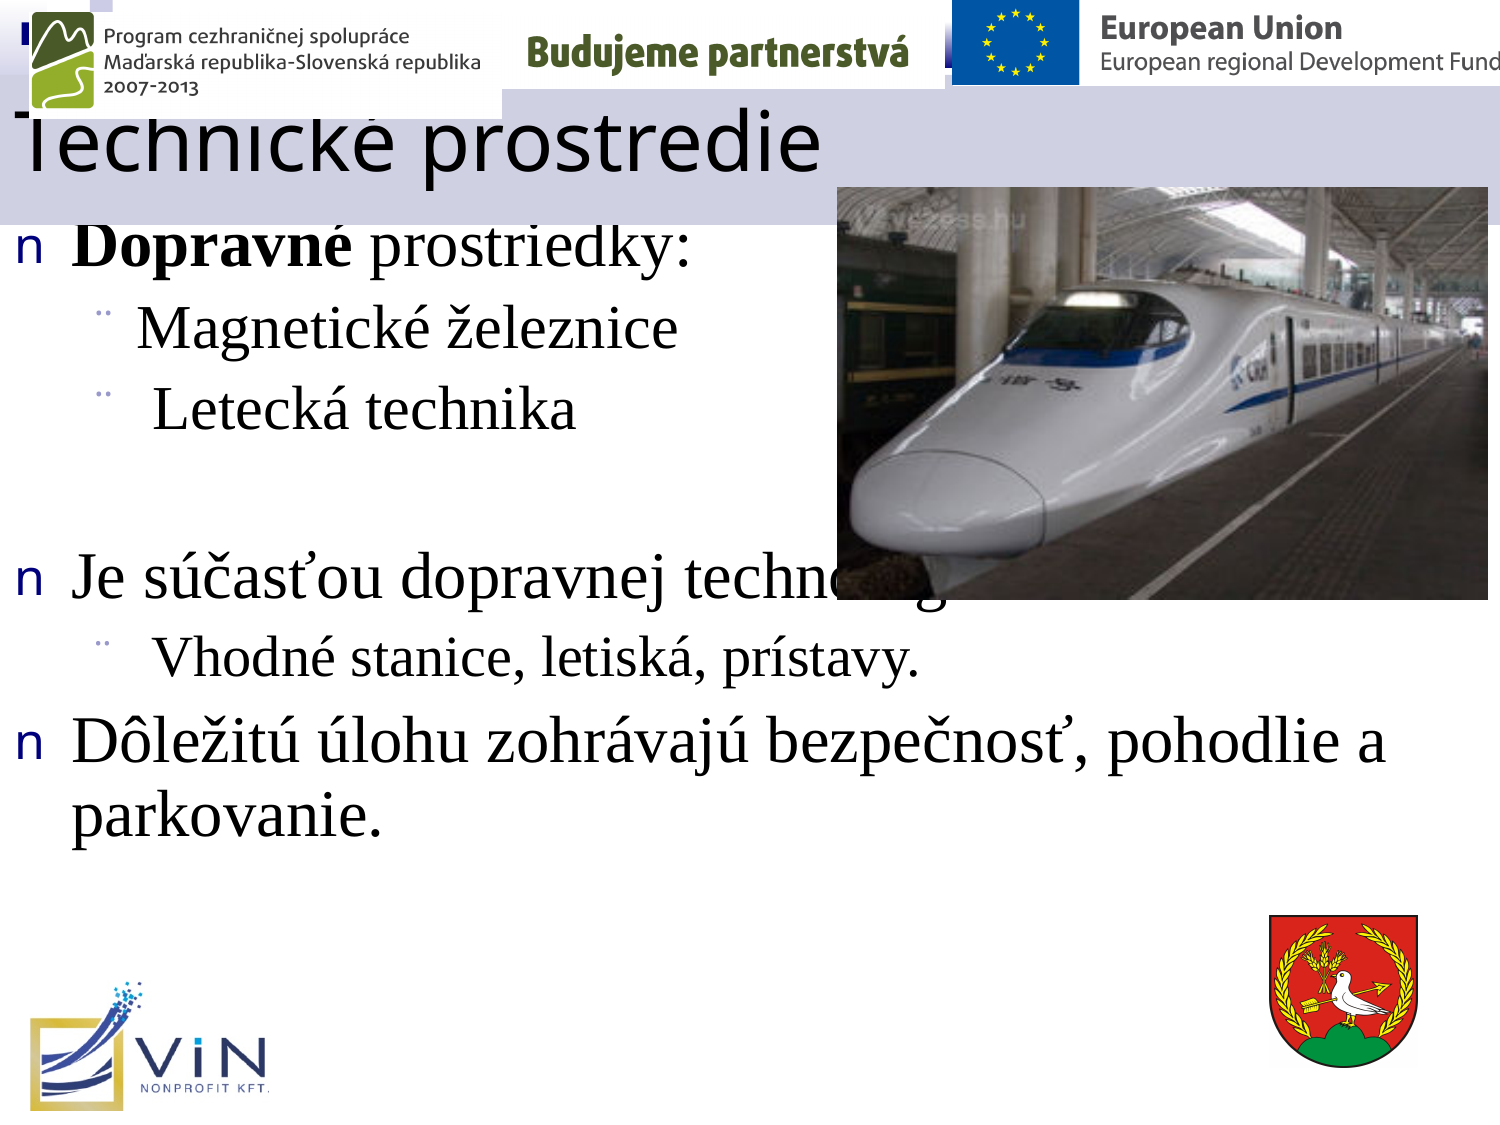

Technické prostredie
#
Dopravné prostriedky:
Magnetické železnice
 Letecká technika
Je súčasťou dopravnej technológie:
 Vhodné stanice, letiská, prístavy.
Dôležitú úlohu zohrávajú bezpečnosť, pohodlie a parkovanie.